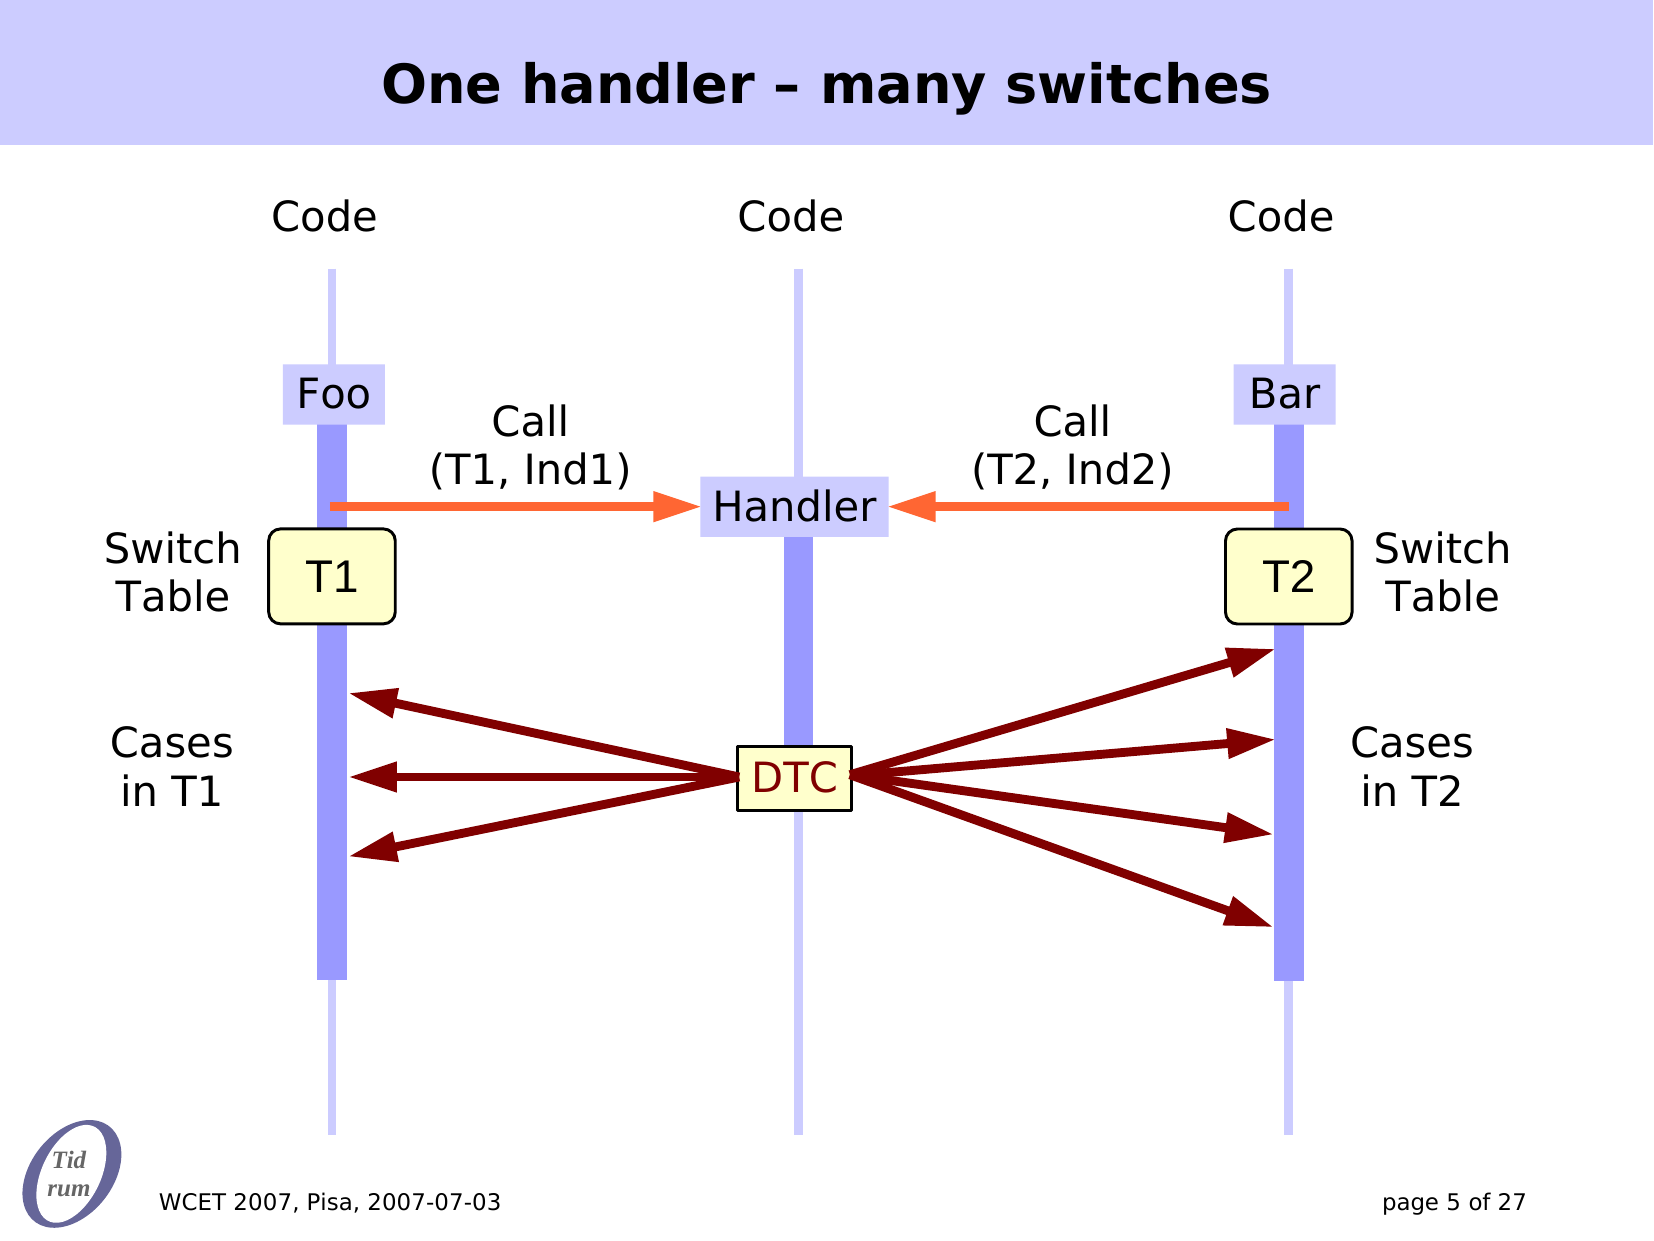

# One handler – many switches
Code
Code
Code
Foo
Bar
Call
(T1, Ind1)
Call
(T2, Ind2)
Handler
Switch
Table
Switch
Table
T1
T2
Cases
in T2
Cases
in T1
DTC